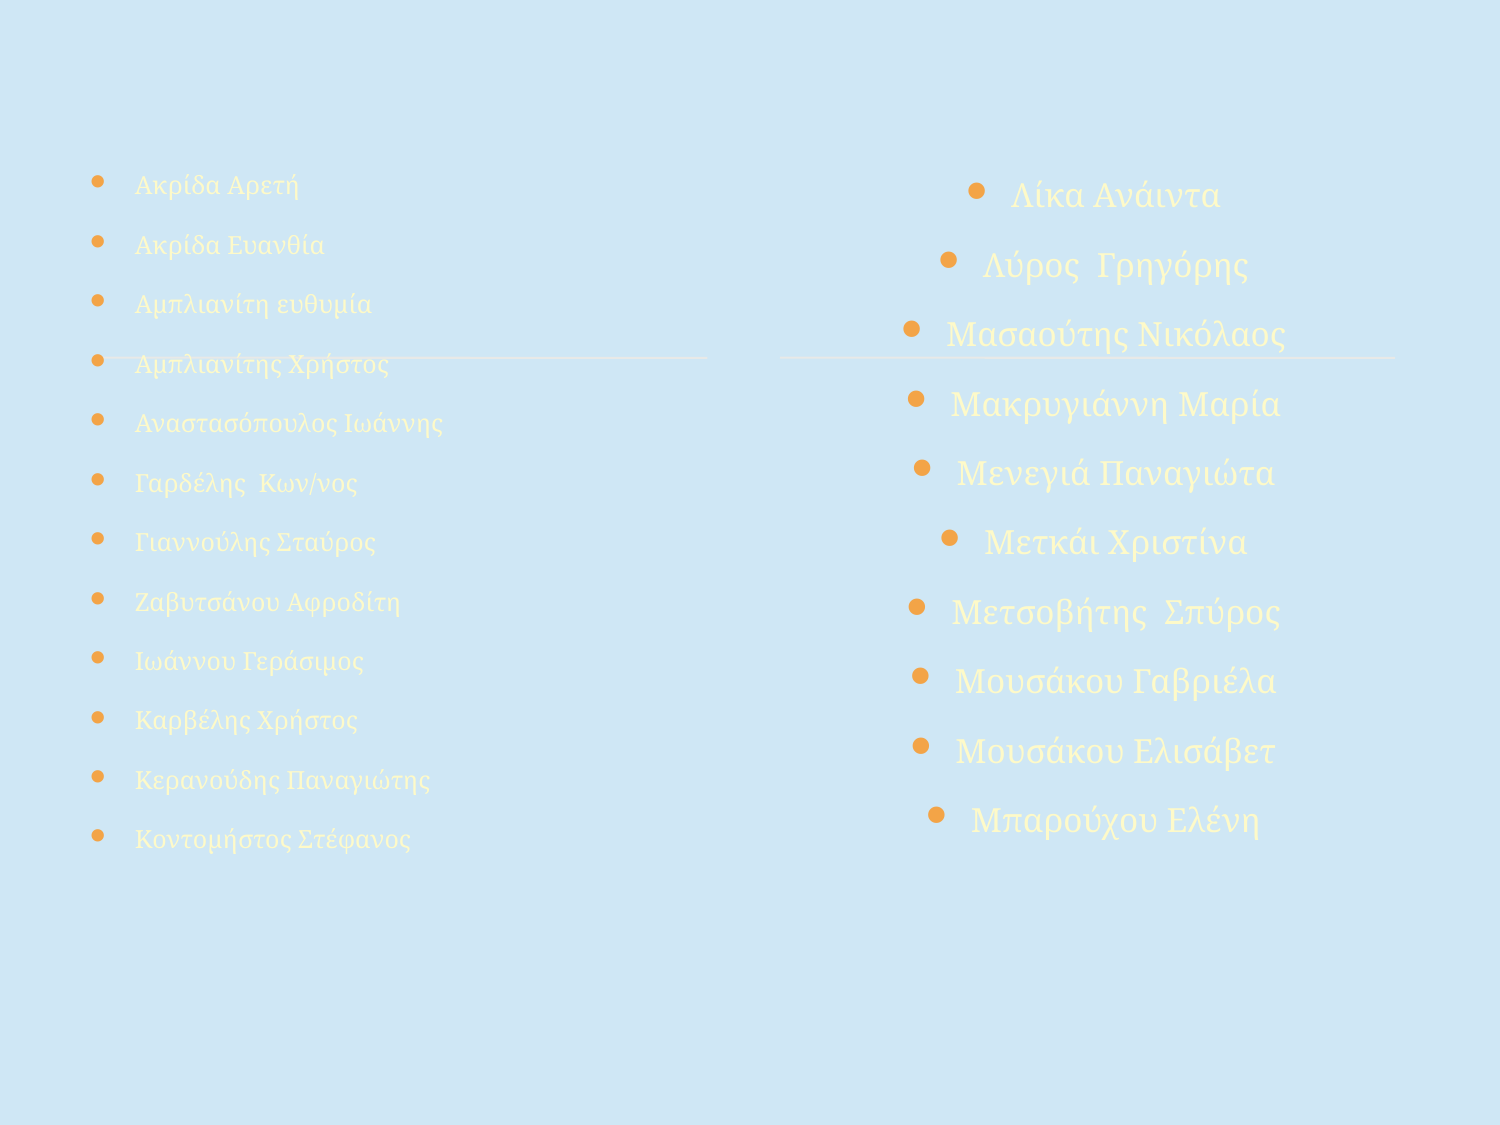

# Ακρίδα Αρετή
Ακρίδα Ευανθία
Αμπλιανίτη ευθυμία
Αμπλιανίτης Χρήστος
Αναστασόπουλος Ιωάννης
Γαρδέλης Κων/νος
Γιαννούλης Σταύρος
Ζαβυτσάνου Αφροδίτη
Ιωάννου Γεράσιμος
Καρβέλης Χρήστος
Κερανούδης Παναγιώτης
Κοντομήστος Στέφανος
Λίκα Ανάιντα
Λύρος Γρηγόρης
Μασαούτης Νικόλαος
Μακρυγιάννη Μαρία
Μενεγιά Παναγιώτα
Μετκάι Χριστίνα
Μετσοβήτης Σπύρος
Μουσάκου Γαβριέλα
Μουσάκου Ελισάβετ
Μπαρούχου Ελένη